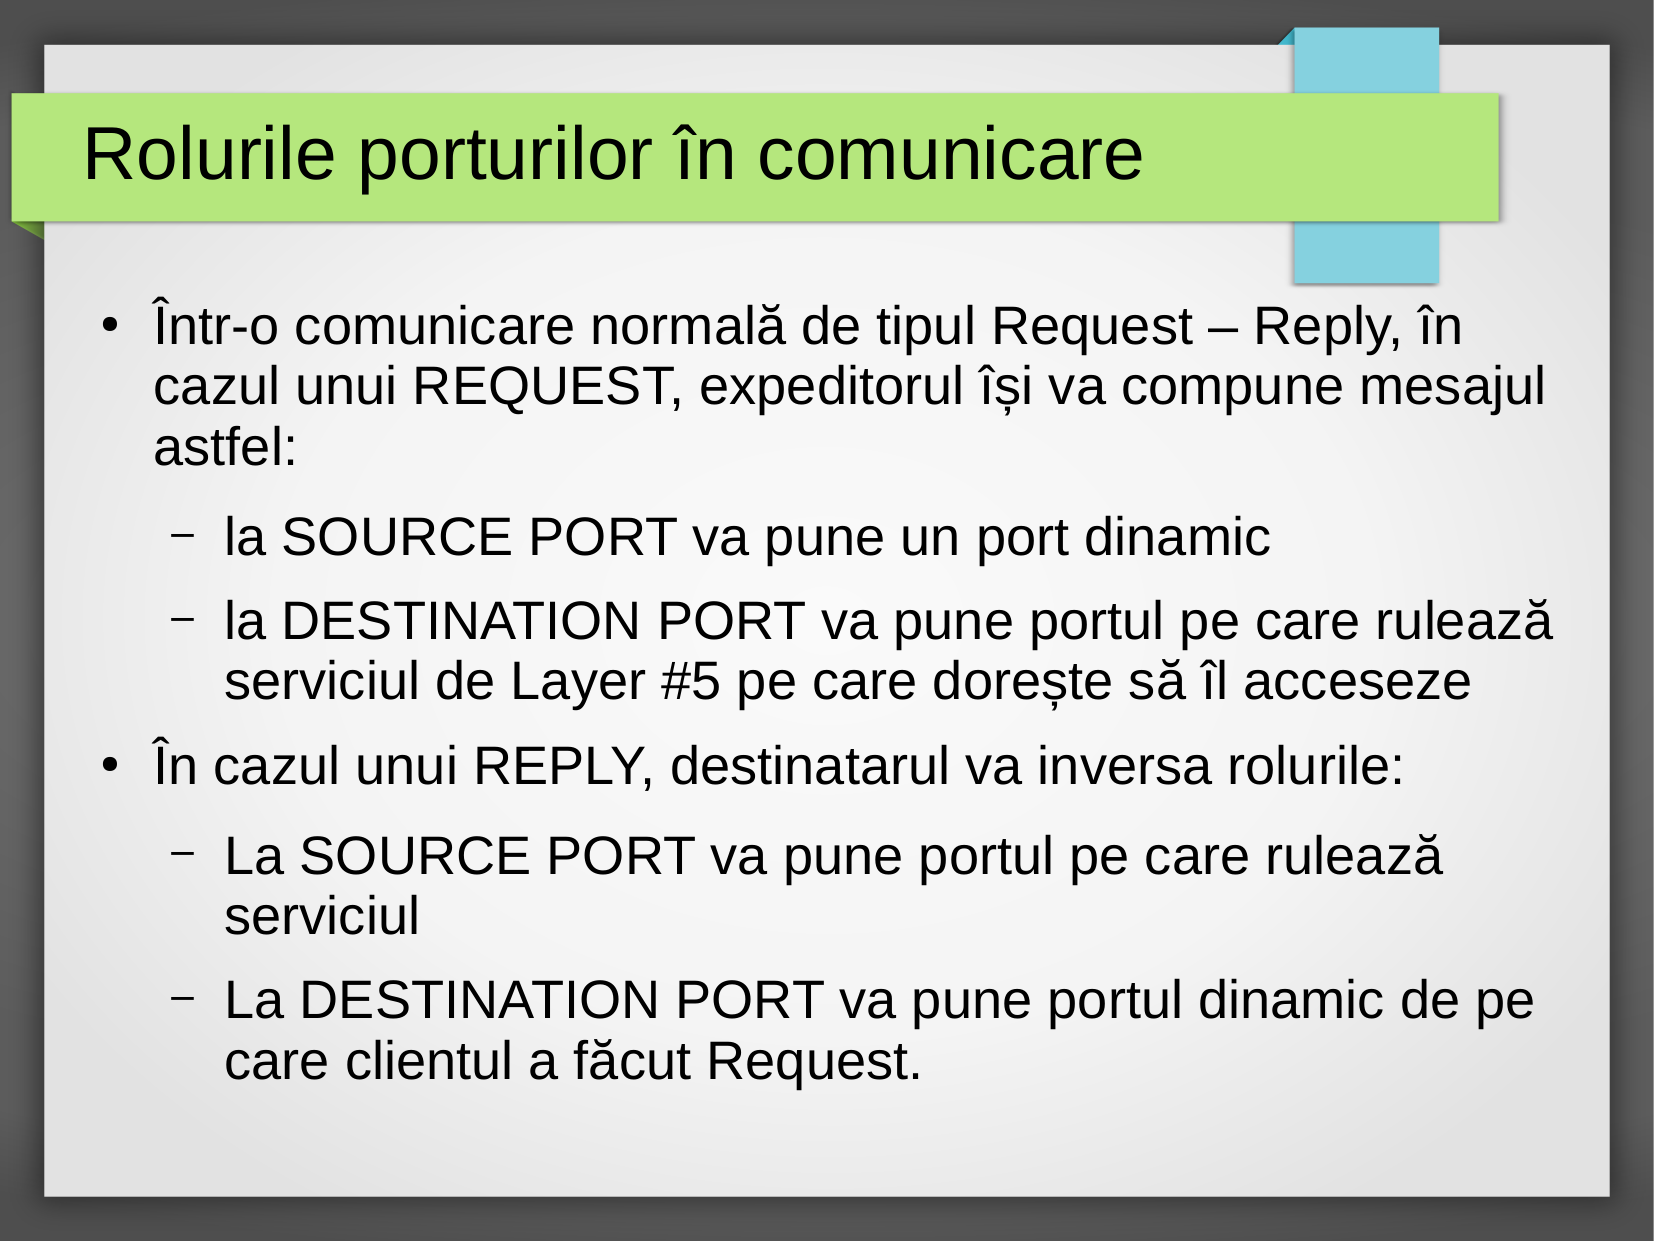

# Rolurile porturilor în comunicare
Într-o comunicare normală de tipul Request – Reply, în cazul unui REQUEST, expeditorul își va compune mesajul astfel:
la SOURCE PORT va pune un port dinamic
la DESTINATION PORT va pune portul pe care rulează serviciul de Layer #5 pe care dorește să îl acceseze
În cazul unui REPLY, destinatarul va inversa rolurile:
La SOURCE PORT va pune portul pe care rulează serviciul
La DESTINATION PORT va pune portul dinamic de pe care clientul a făcut Request.